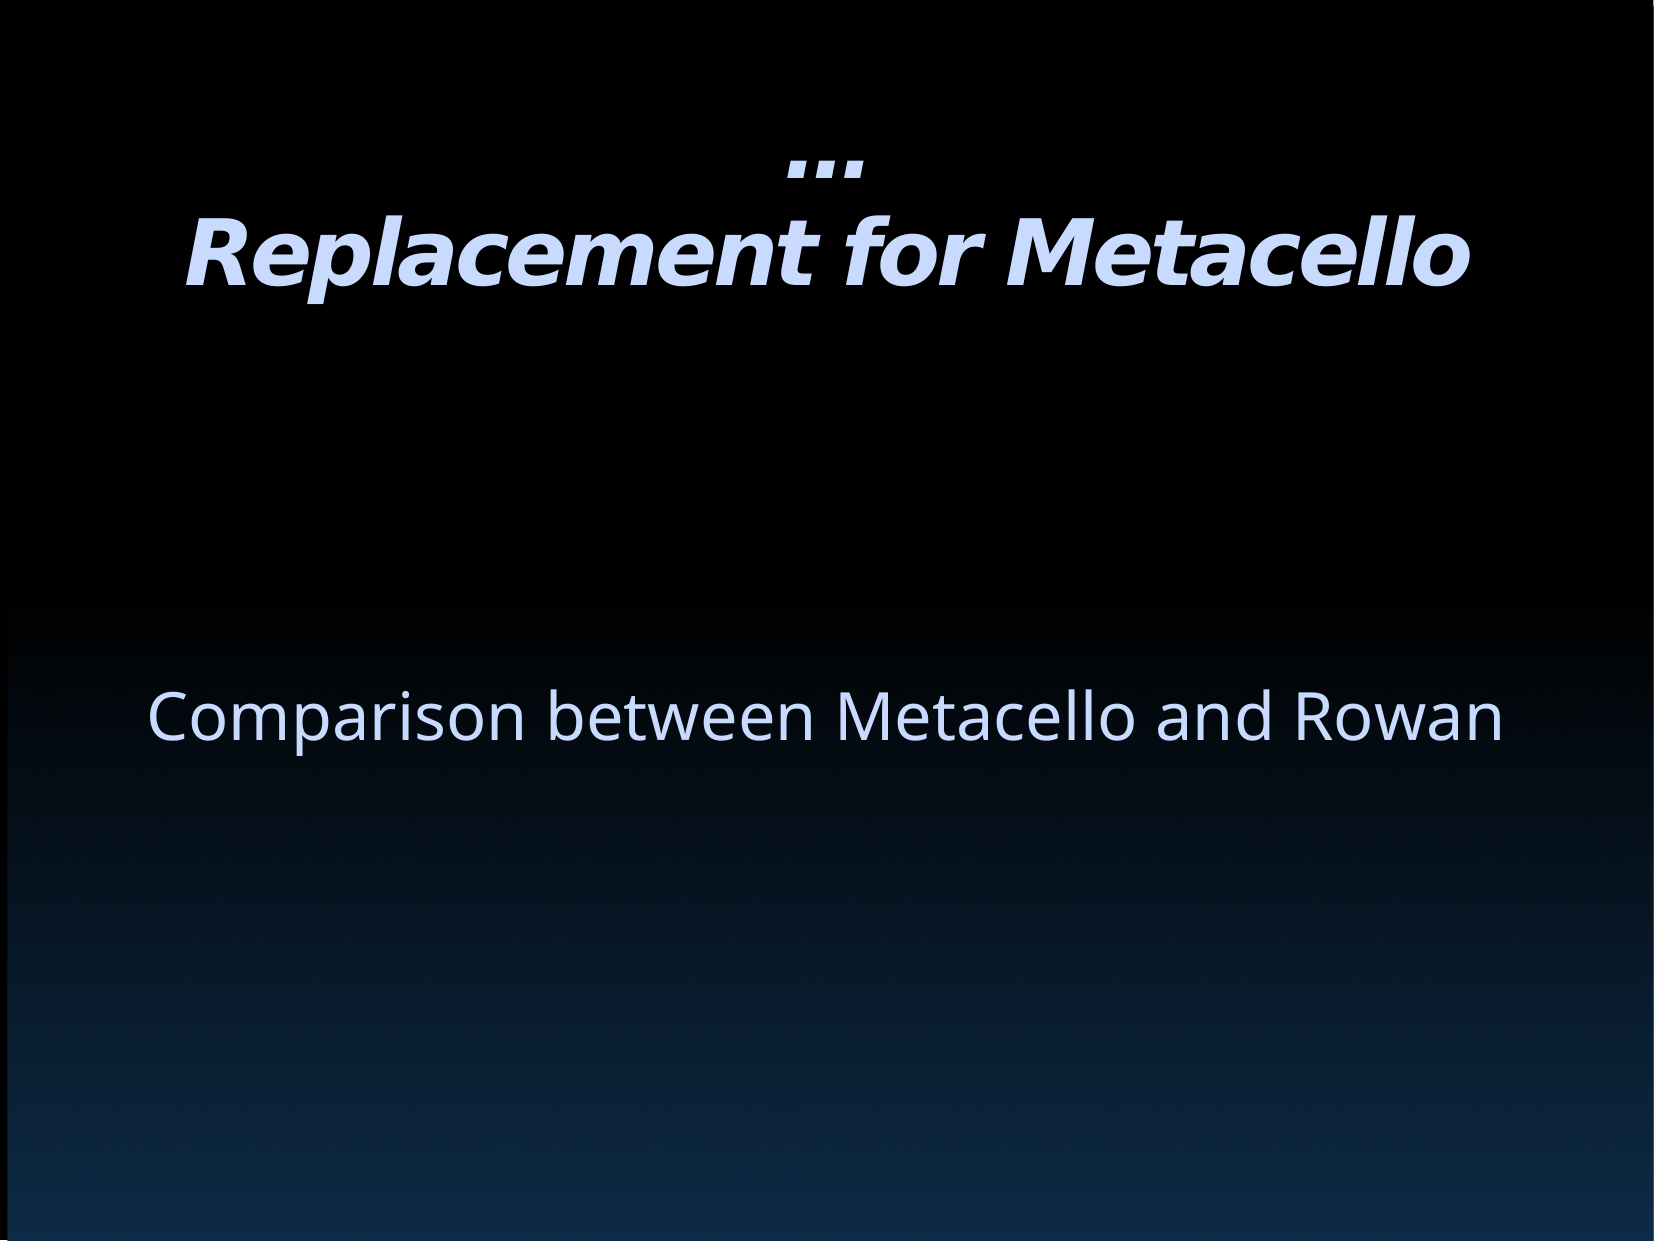

# … Replacement for Metacello
Comparison between Metacello and Rowan